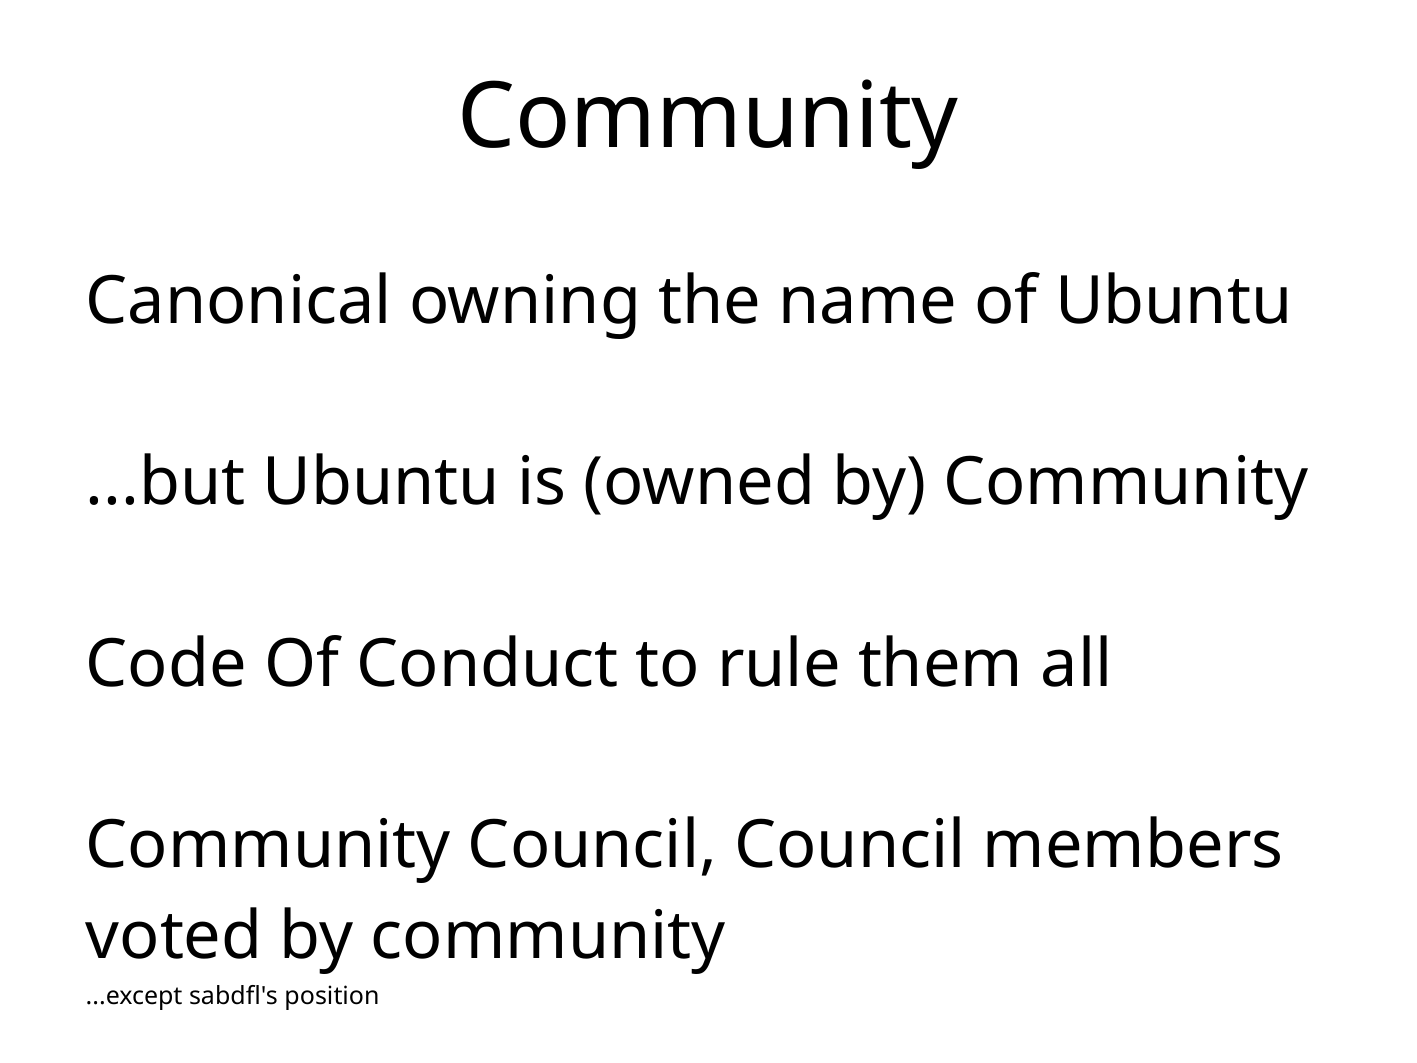

Community
Canonical owning the name of Ubuntu
...but Ubuntu is (owned by) Community
Code Of Conduct to rule them all
Community Council, Council members voted by community
...except sabdfl's position